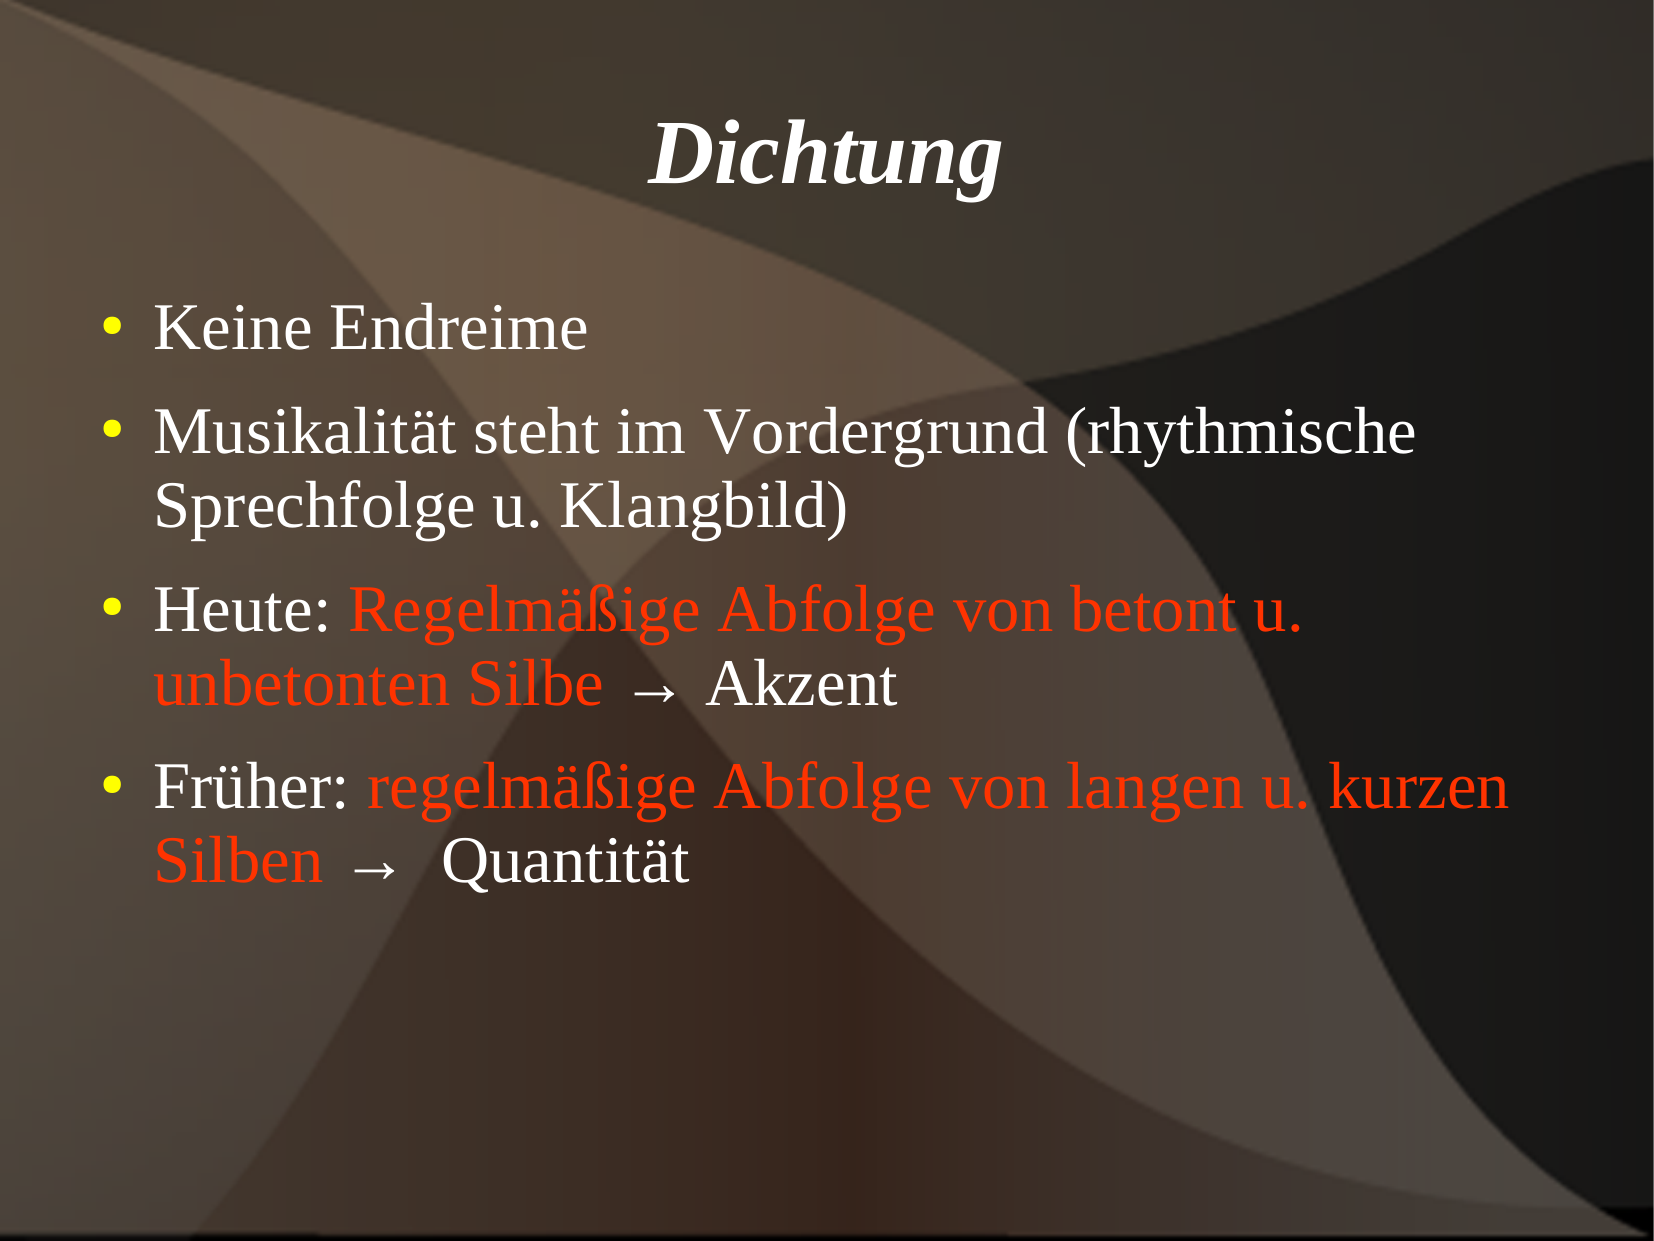

# Dichtung
Keine Endreime
Musikalität steht im Vordergrund (rhythmische Sprechfolge u. Klangbild)
Heute: Regelmäßige Abfolge von betont u. unbetonten Silbe → Akzent
Früher: regelmäßige Abfolge von langen u. kurzen Silben → Quantität